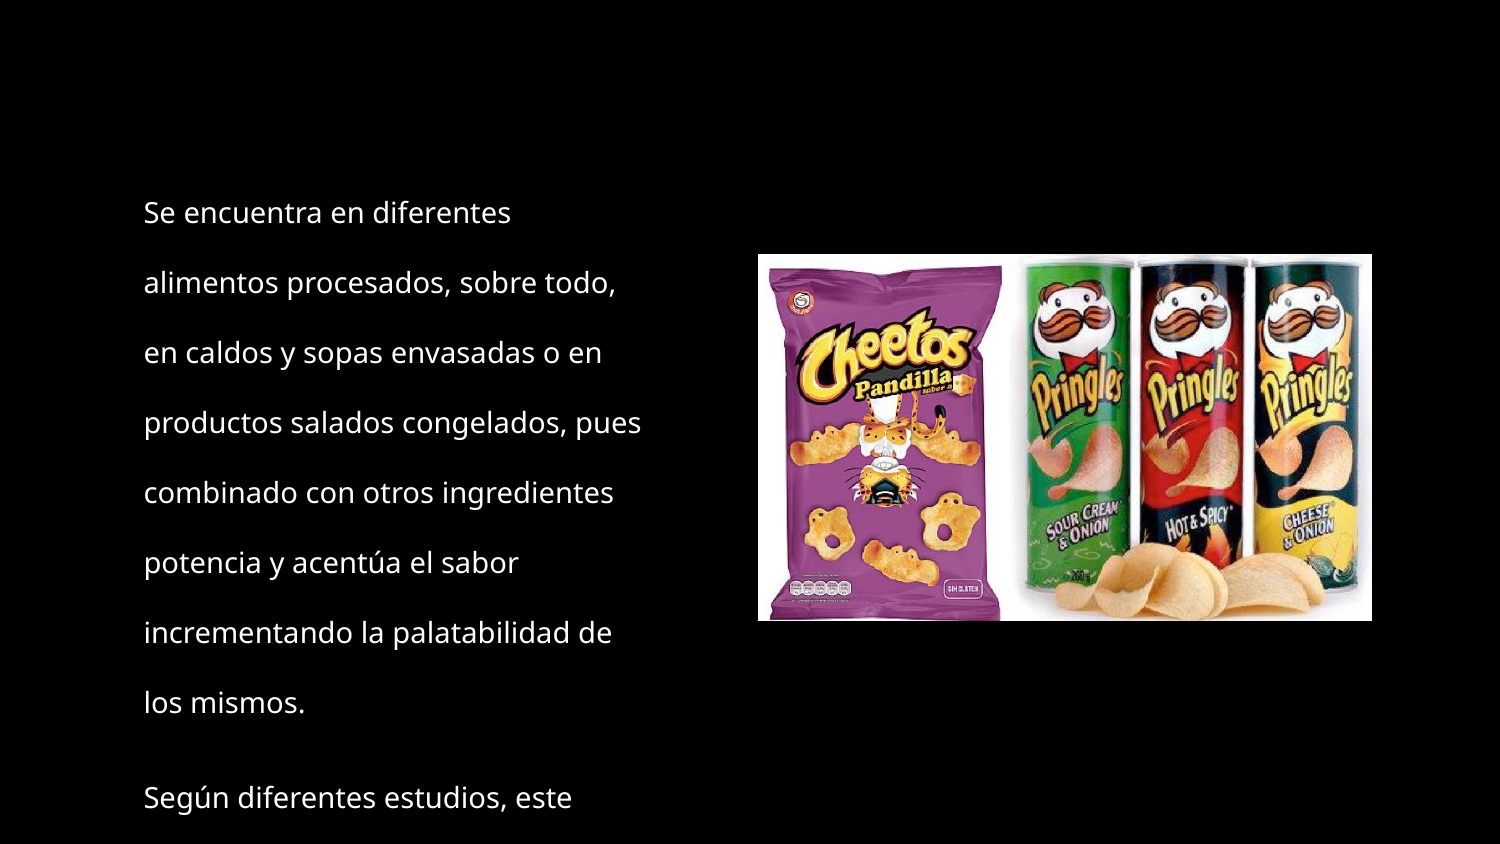

Se encuentra en diferentes alimentos procesados, sobre todo, en caldos y sopas envasadas o en productos salados congelados, pues combinado con otros ingredientes potencia y acentúa el sabor incrementando la palatabilidad de los mismos.
Según diferentes estudios, este aditivo está muy relacionado con la obesidad.